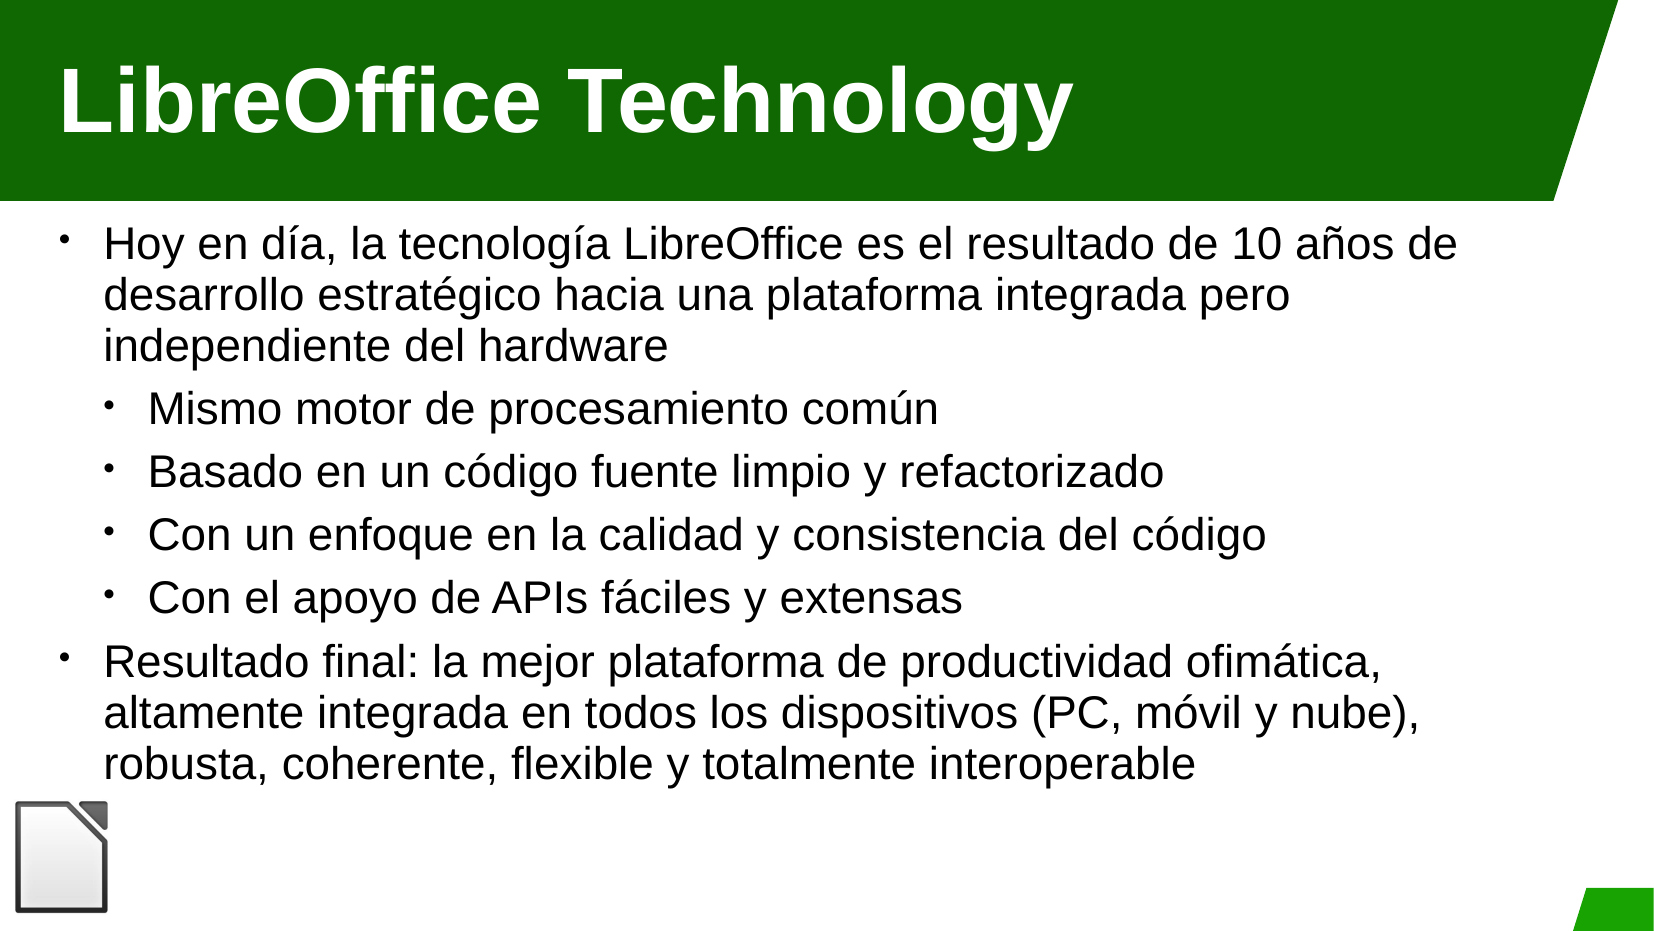

# LibreOffice Technology
Hoy en día, la tecnología LibreOffice es el resultado de 10 años de desarrollo estratégico hacia una plataforma integrada pero independiente del hardware
Mismo motor de procesamiento común
Basado en un código fuente limpio y refactorizado
Con un enfoque en la calidad y consistencia del código
Con el apoyo de APIs fáciles y extensas
Resultado final: la mejor plataforma de productividad ofimática, altamente integrada en todos los dispositivos (PC, móvil y nube), robusta, coherente, flexible y totalmente interoperable